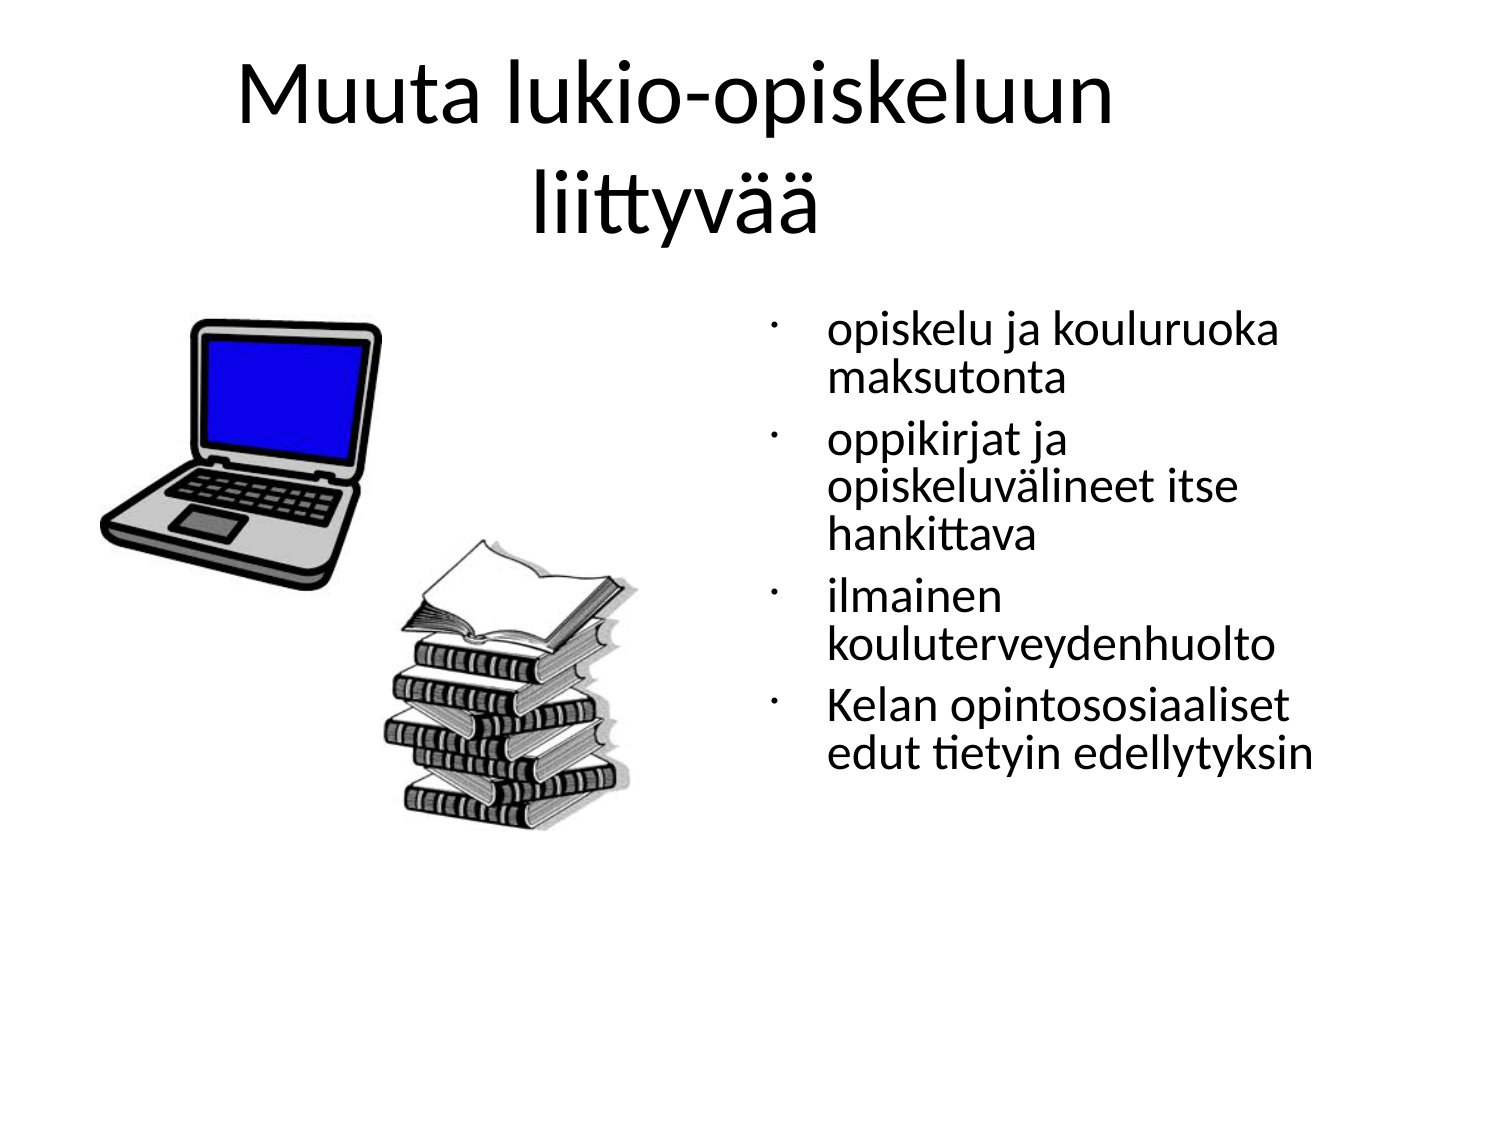

# Muuta lukio-opiskeluun liittyvää
opiskelu ja kouluruoka maksutonta
oppikirjat ja opiskeluvälineet itse hankittava
ilmainen kouluterveydenhuolto
Kelan opintososiaaliset edut tietyin edellytyksin